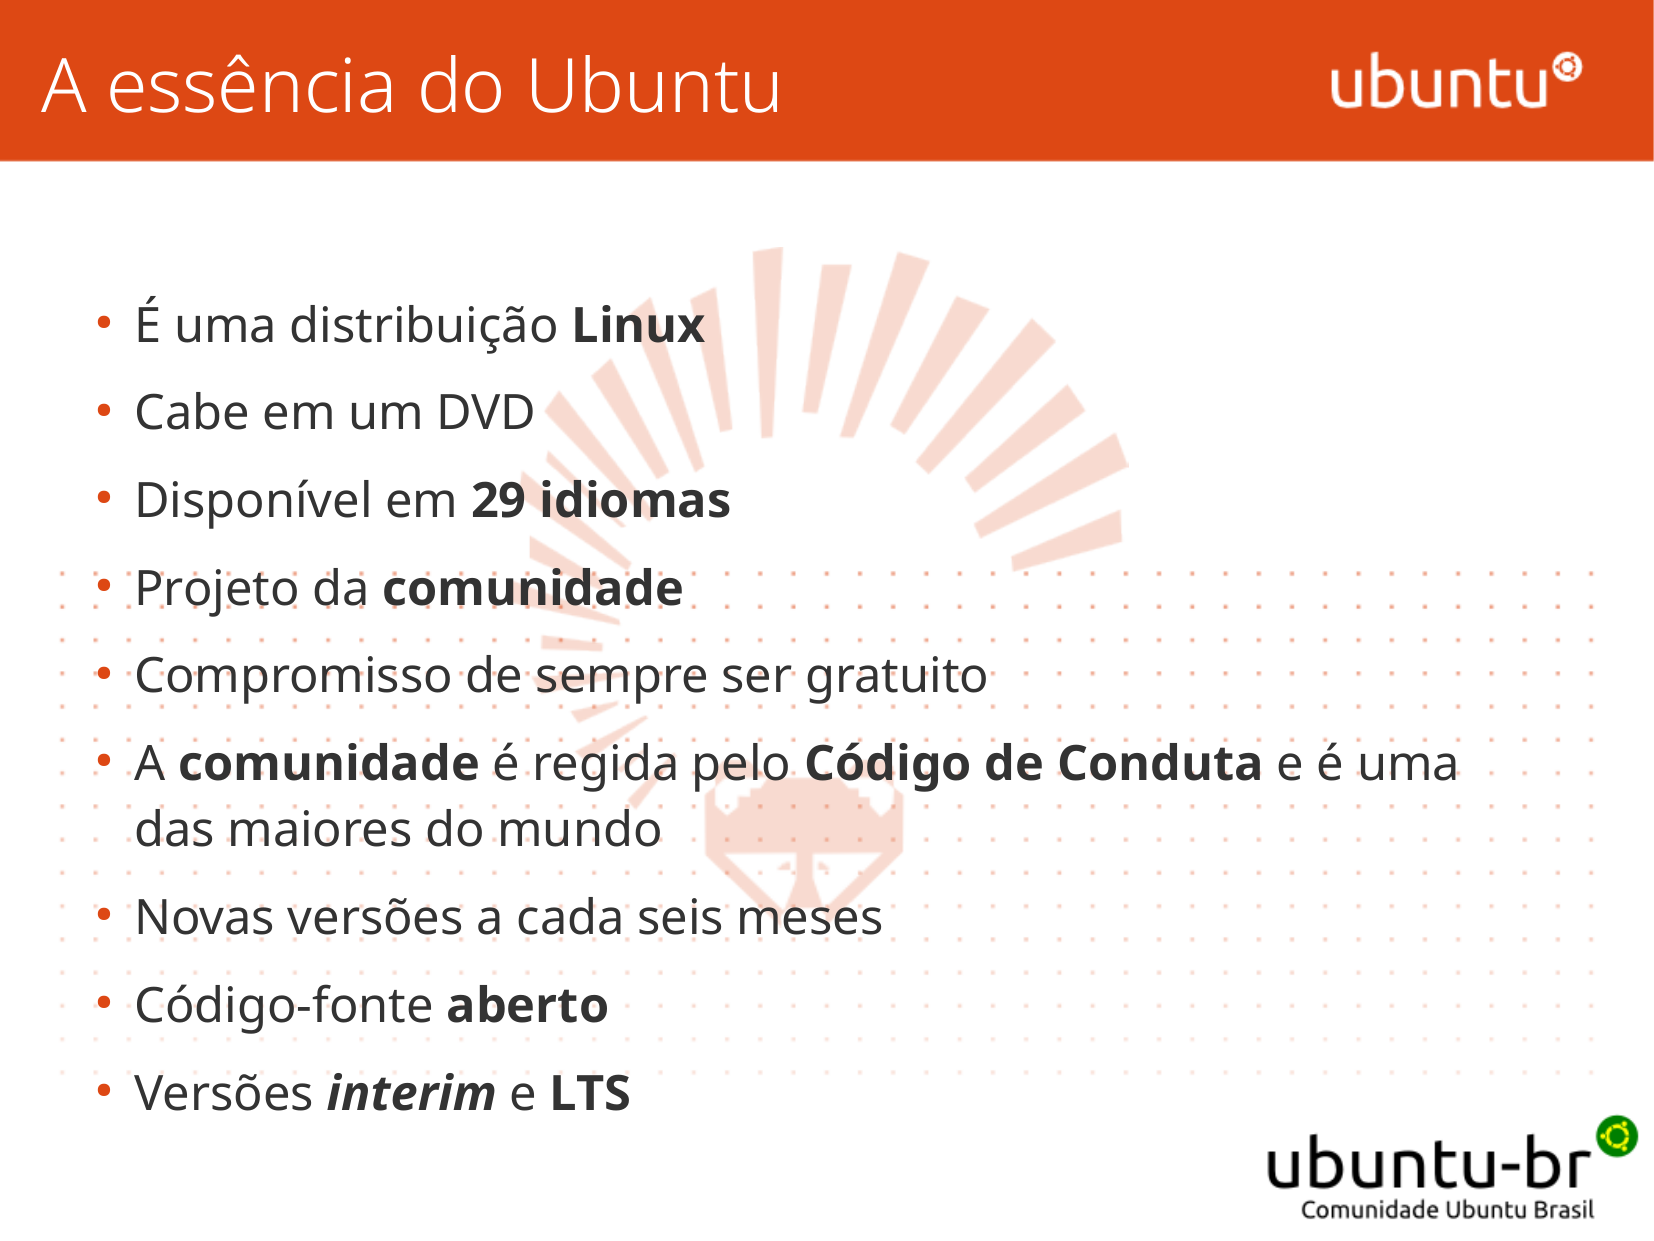

# A essência do Ubuntu
É uma distribuição Linux
Cabe em um DVD
Disponível em 29 idiomas
Projeto da comunidade
Compromisso de sempre ser gratuito
A comunidade é regida pelo Código de Conduta e é uma das maiores do mundo
Novas versões a cada seis meses
Código-fonte aberto
Versões interim e LTS